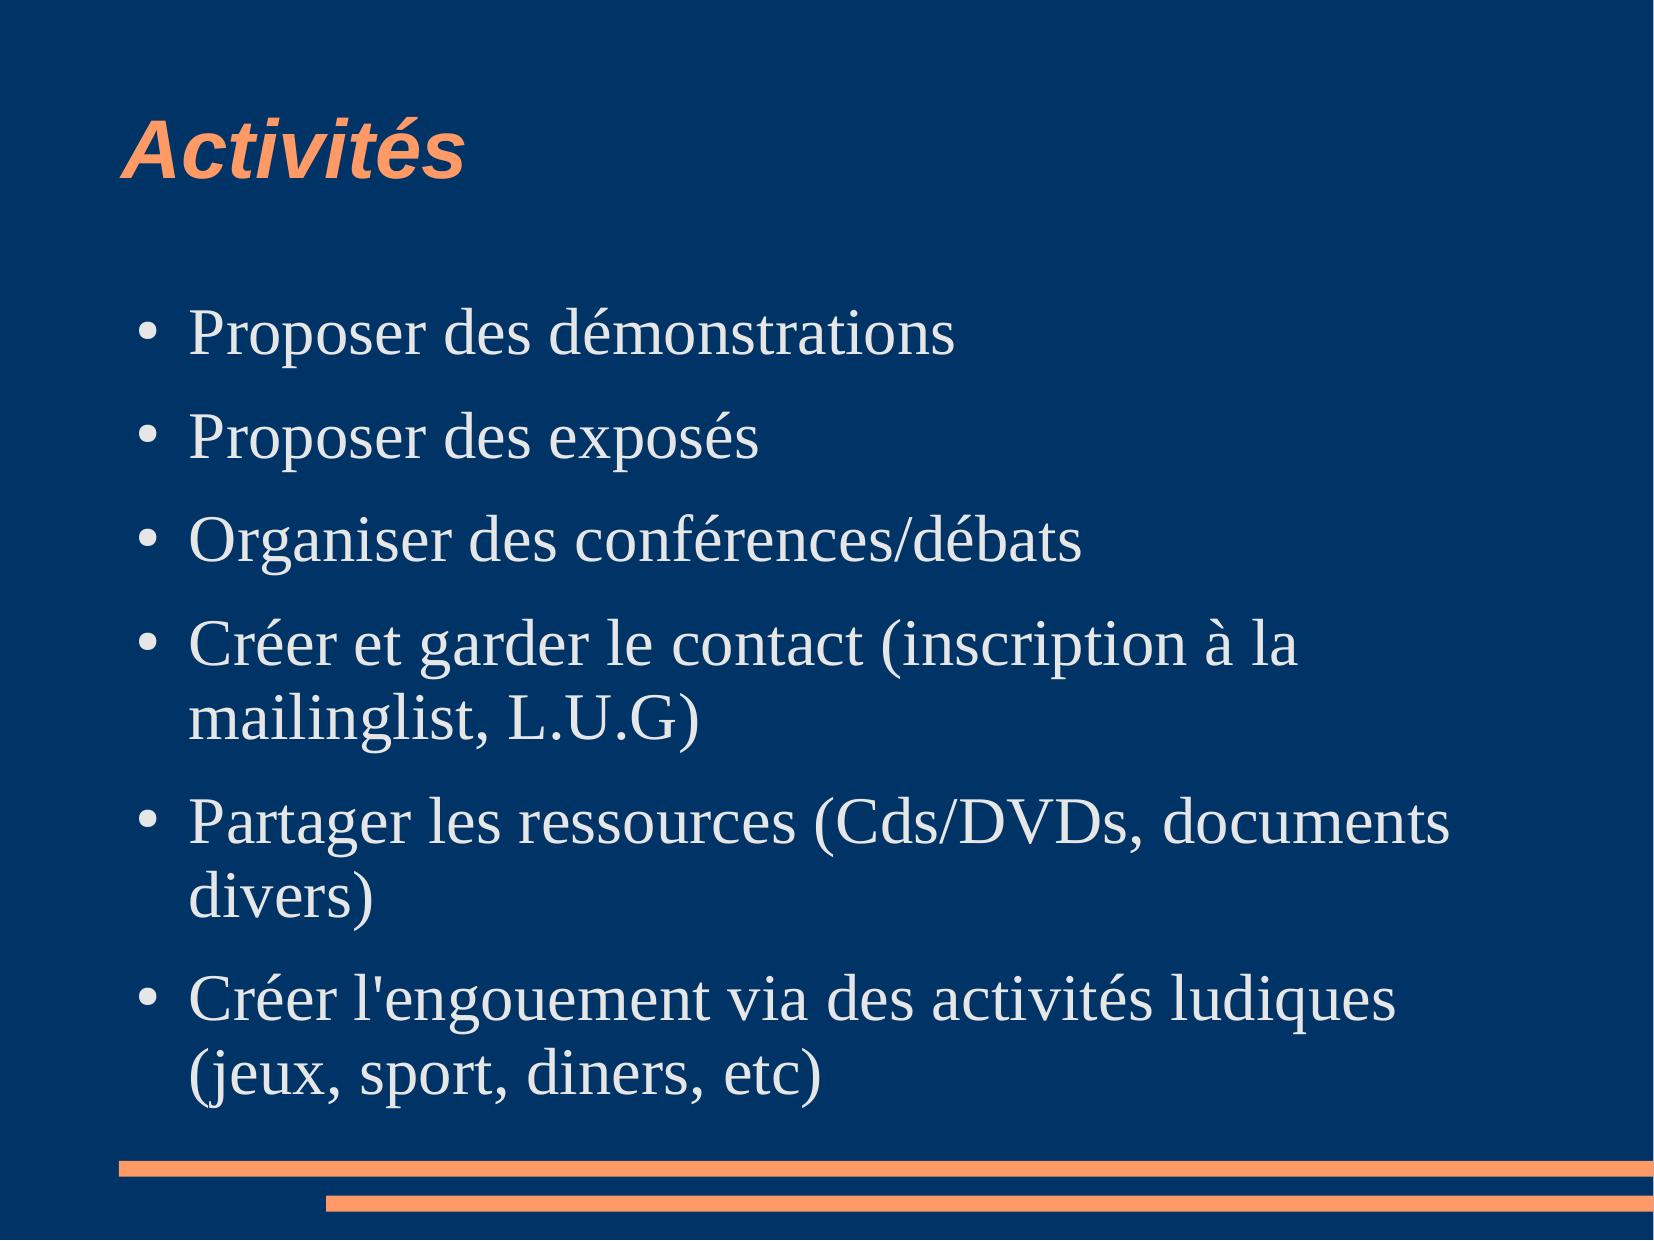

# Activités
Proposer des démonstrations
Proposer des exposés
Organiser des conférences/débats
Créer et garder le contact (inscription à la mailinglist, L.U.G)
Partager les ressources (Cds/DVDs, documents divers)
Créer l'engouement via des activités ludiques (jeux, sport, diners, etc)